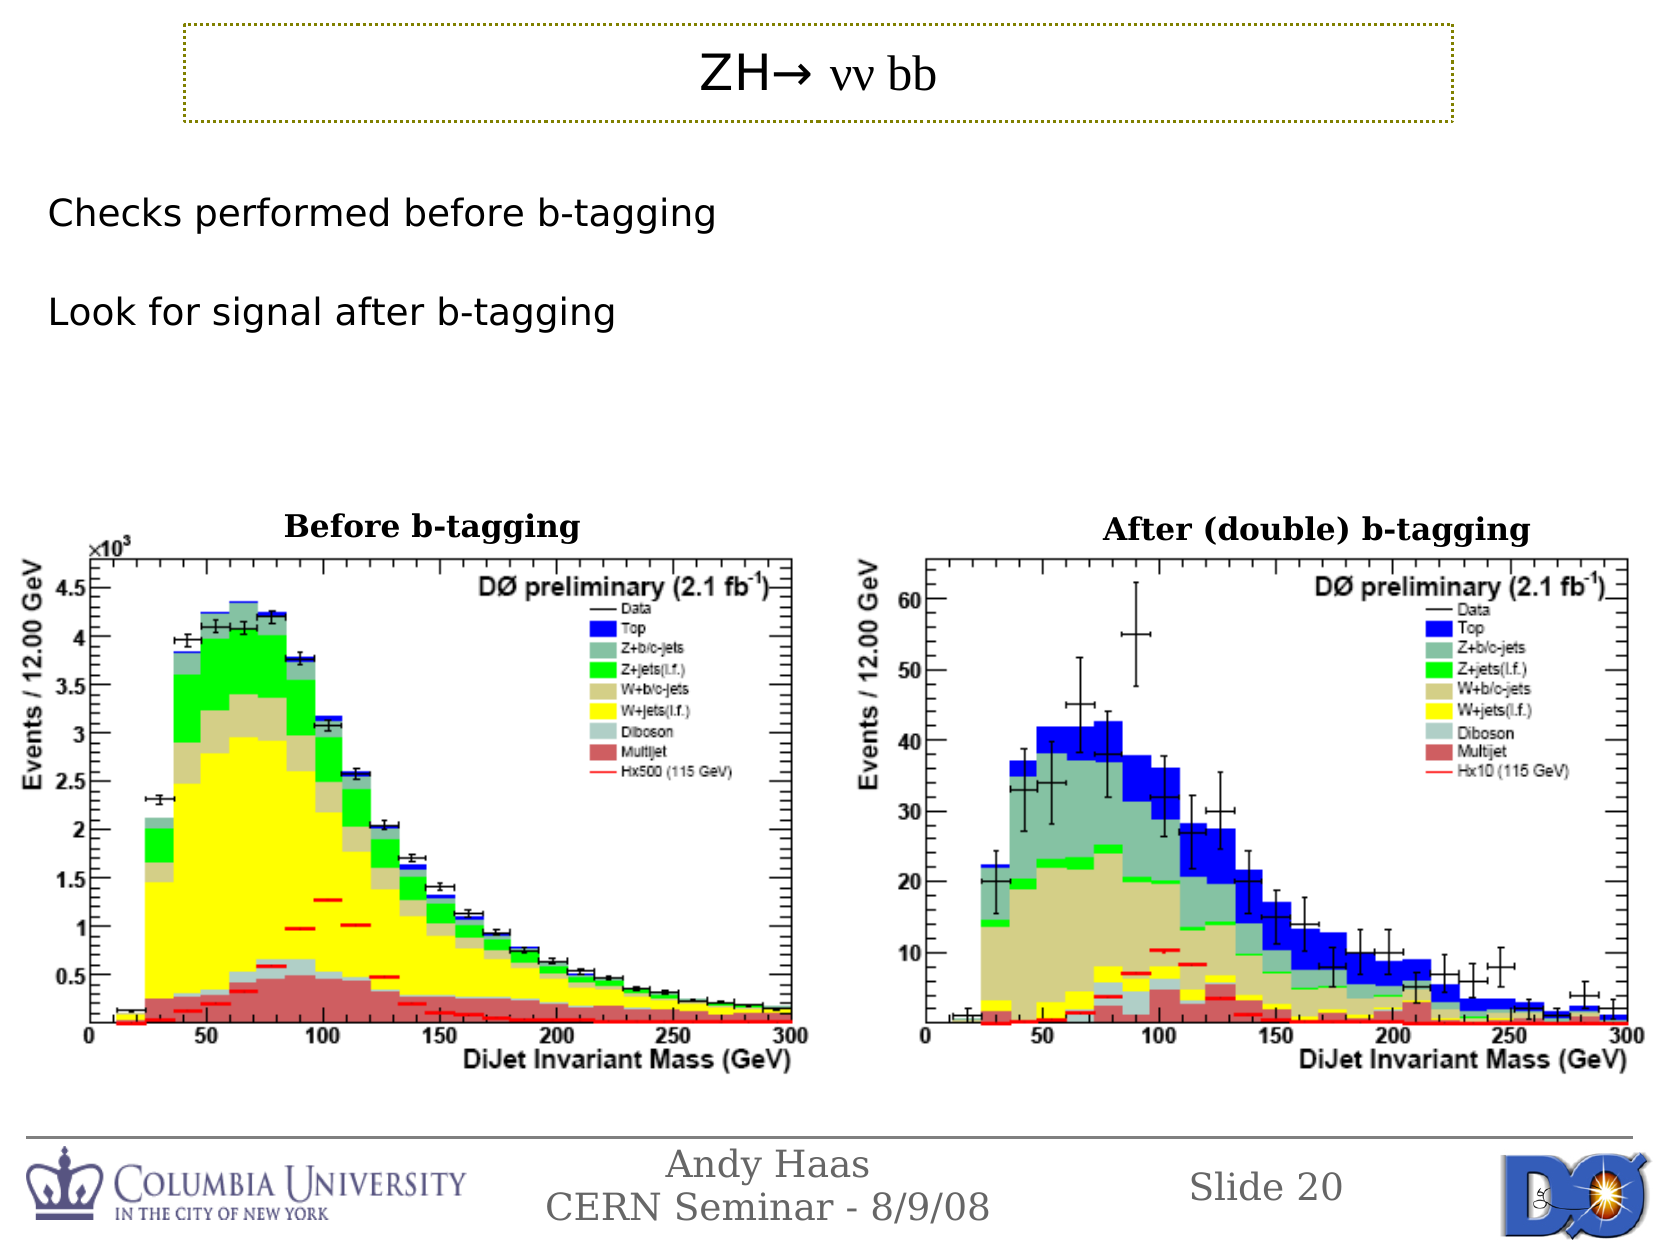

# ZH→ νν bb
Checks performed before b-tagging
Look for signal after b-tagging
Before b-tagging
After (double) b-tagging